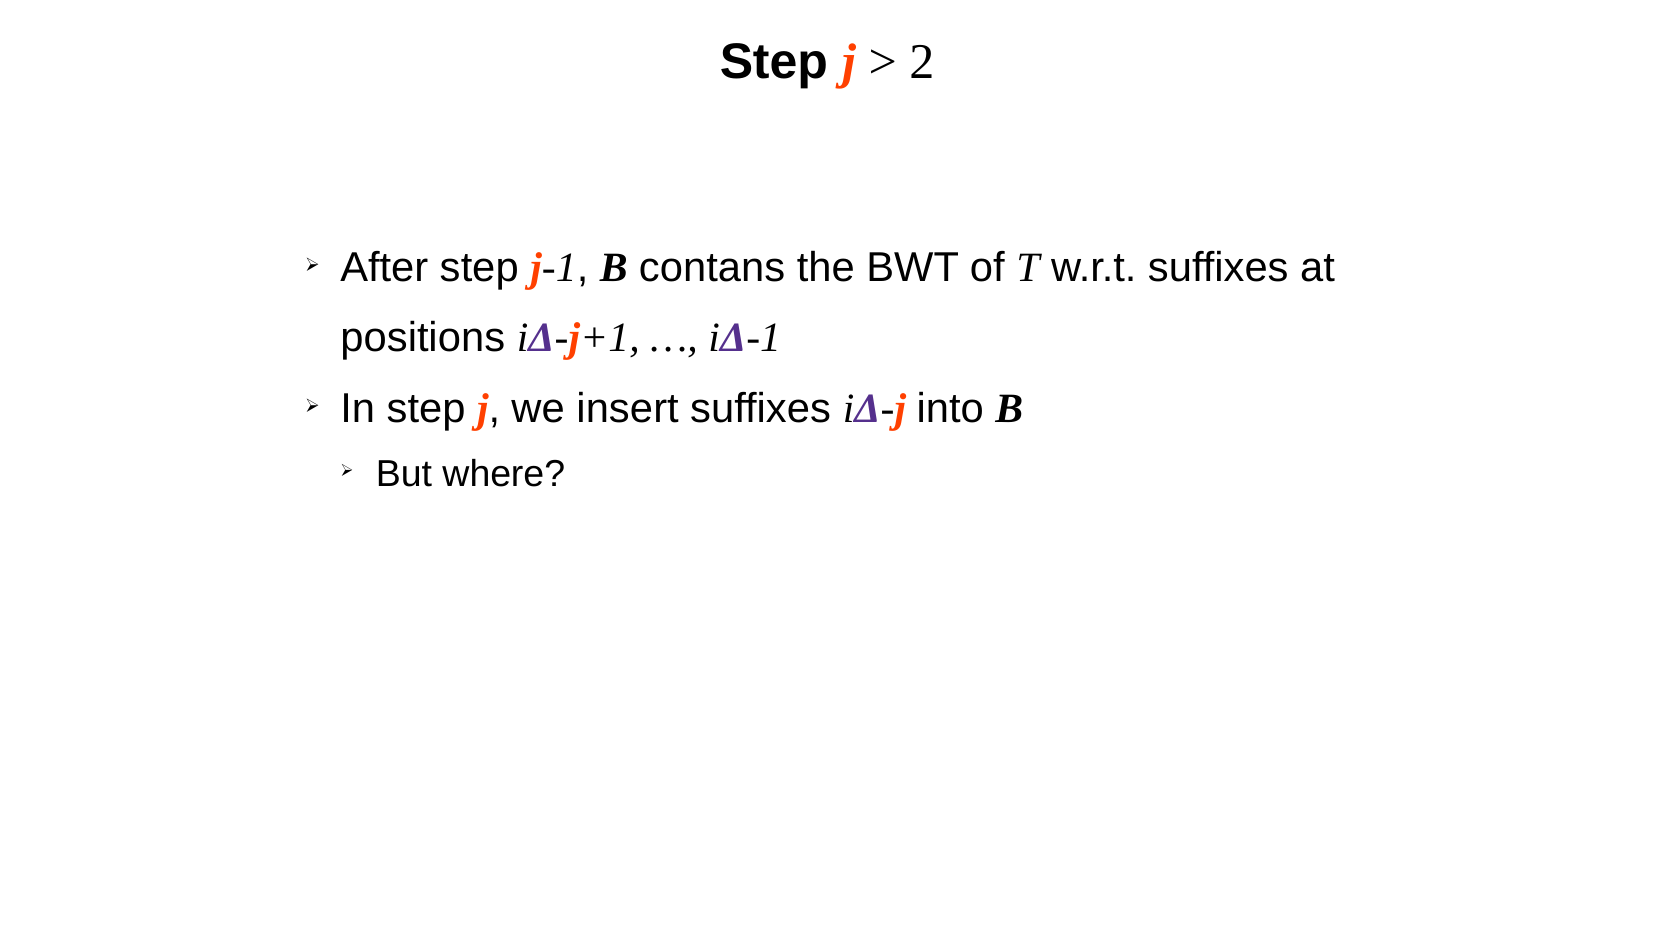

Step j > 2
After step j-1, B contans the BWT of T w.r.t. suffixes at positions iΔ-j+1, …, iΔ-1
In step j, we insert suffixes iΔ-j into B
But where?